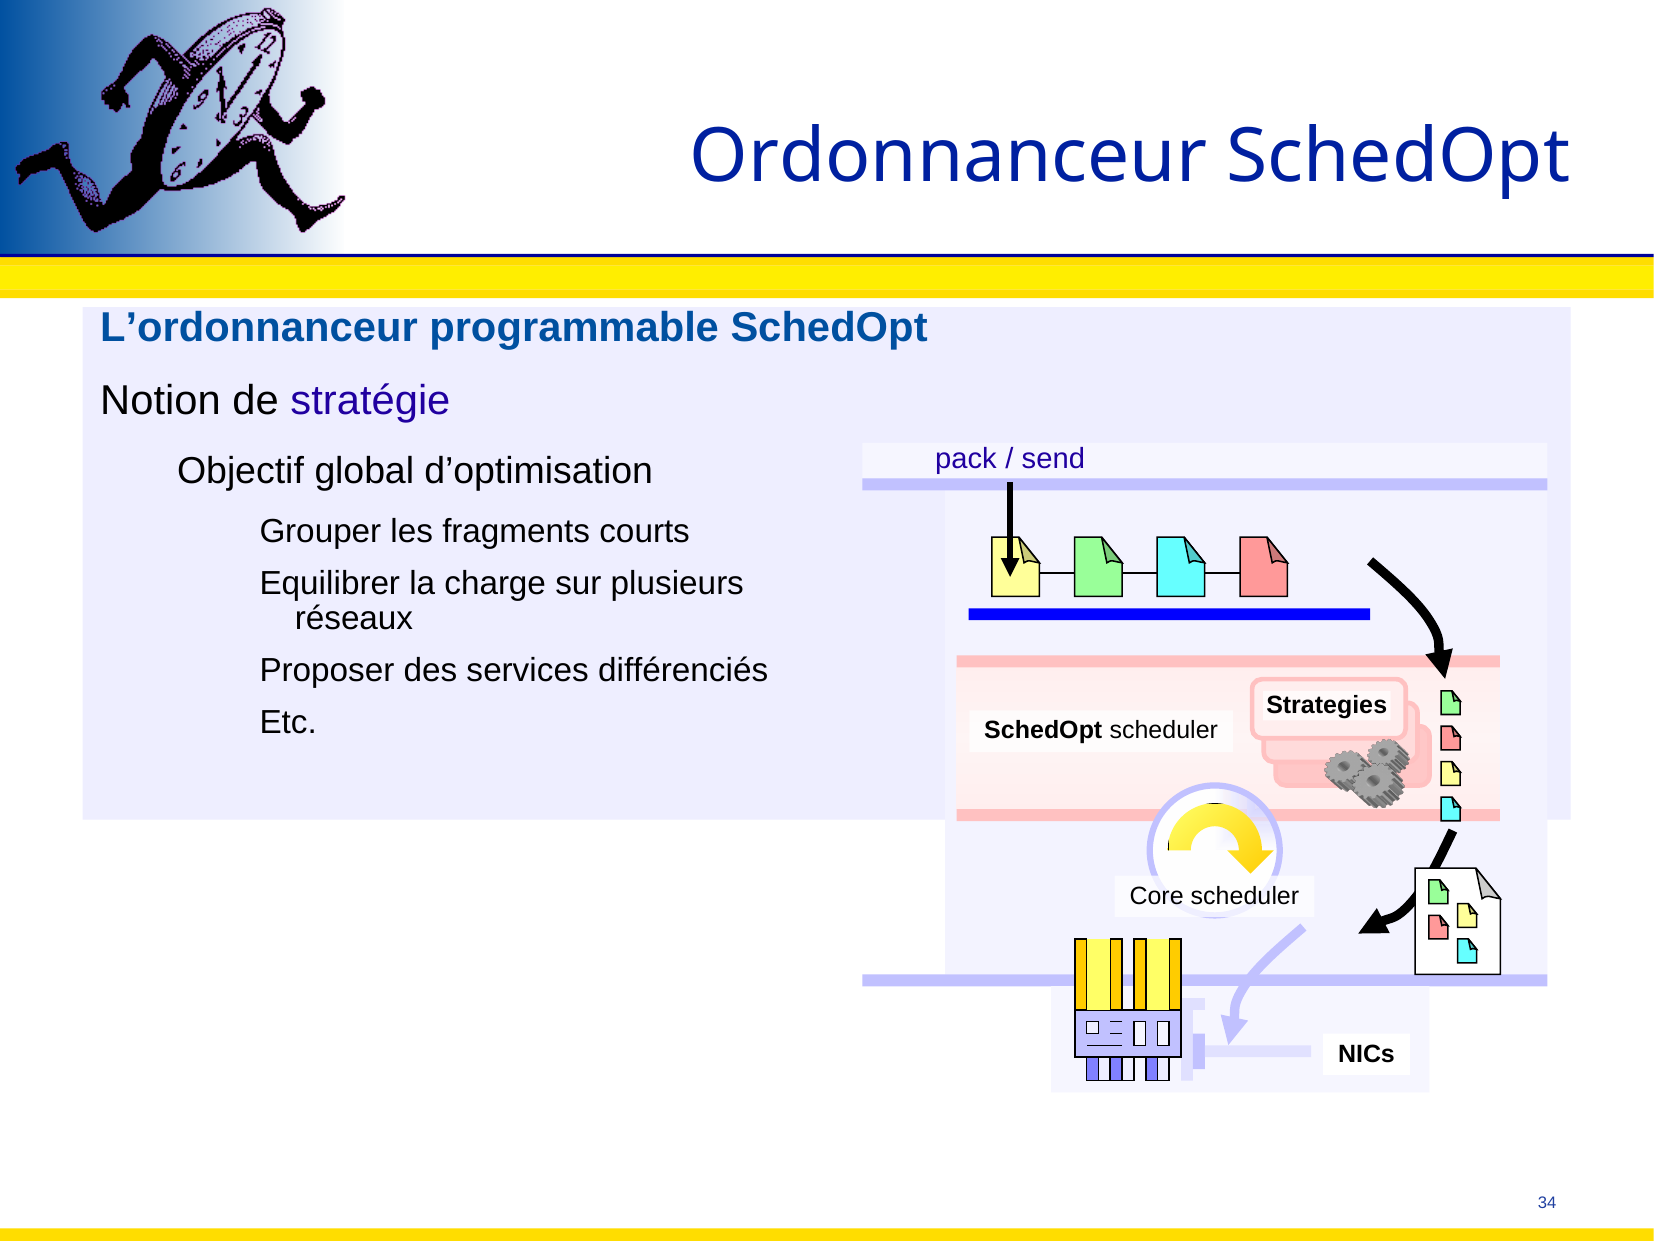

# Ordonnanceur SchedOpt
L’ordonnanceur programmable SchedOpt
Notion de stratégie
Objectif global d’optimisation
Grouper les fragments courts
Equilibrer la charge sur plusieurs
réseaux
Proposer des services différenciés
Etc.
pack / send
Strategies
SchedOpt scheduler
Core scheduler
NICs